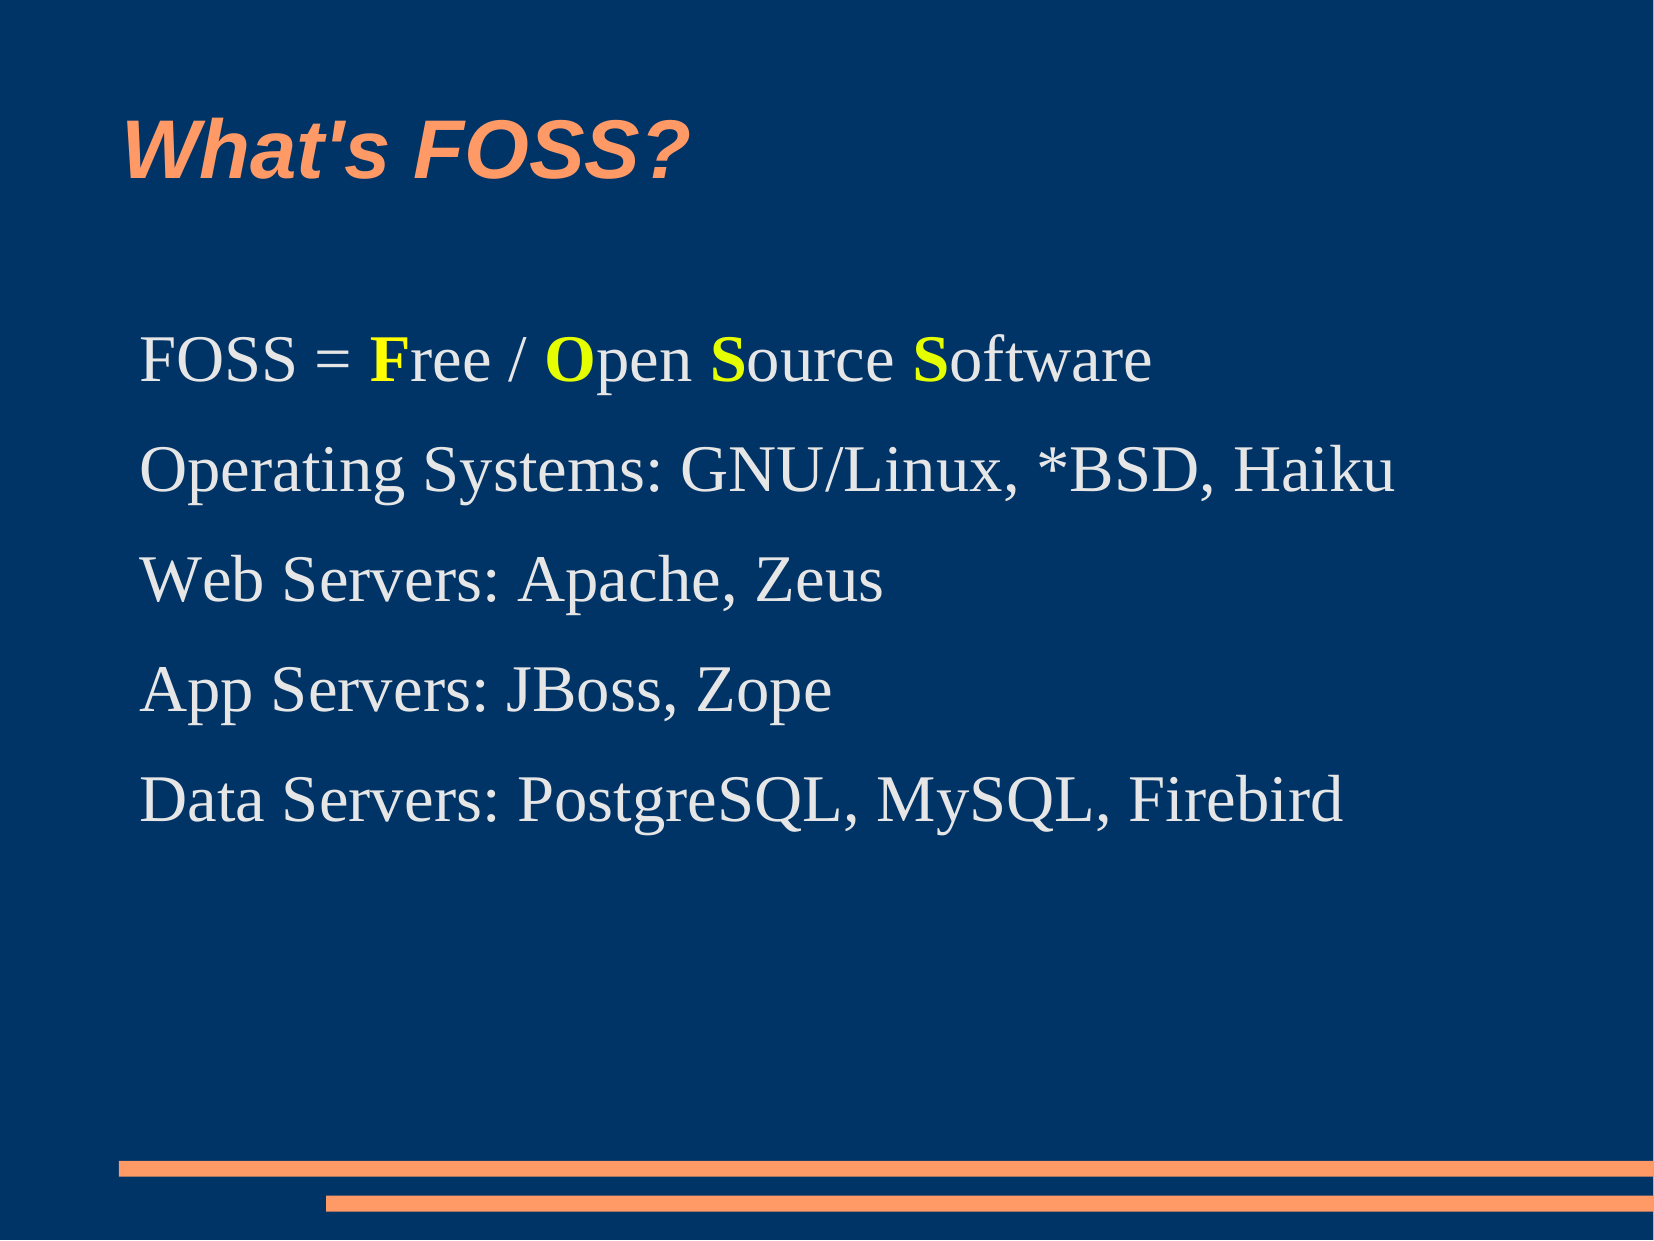

# What's FOSS?
FOSS = Free / Open Source Software
Operating Systems: GNU/Linux, *BSD, Haiku
Web Servers: Apache, Zeus
App Servers: JBoss, Zope
Data Servers: PostgreSQL, MySQL, Firebird